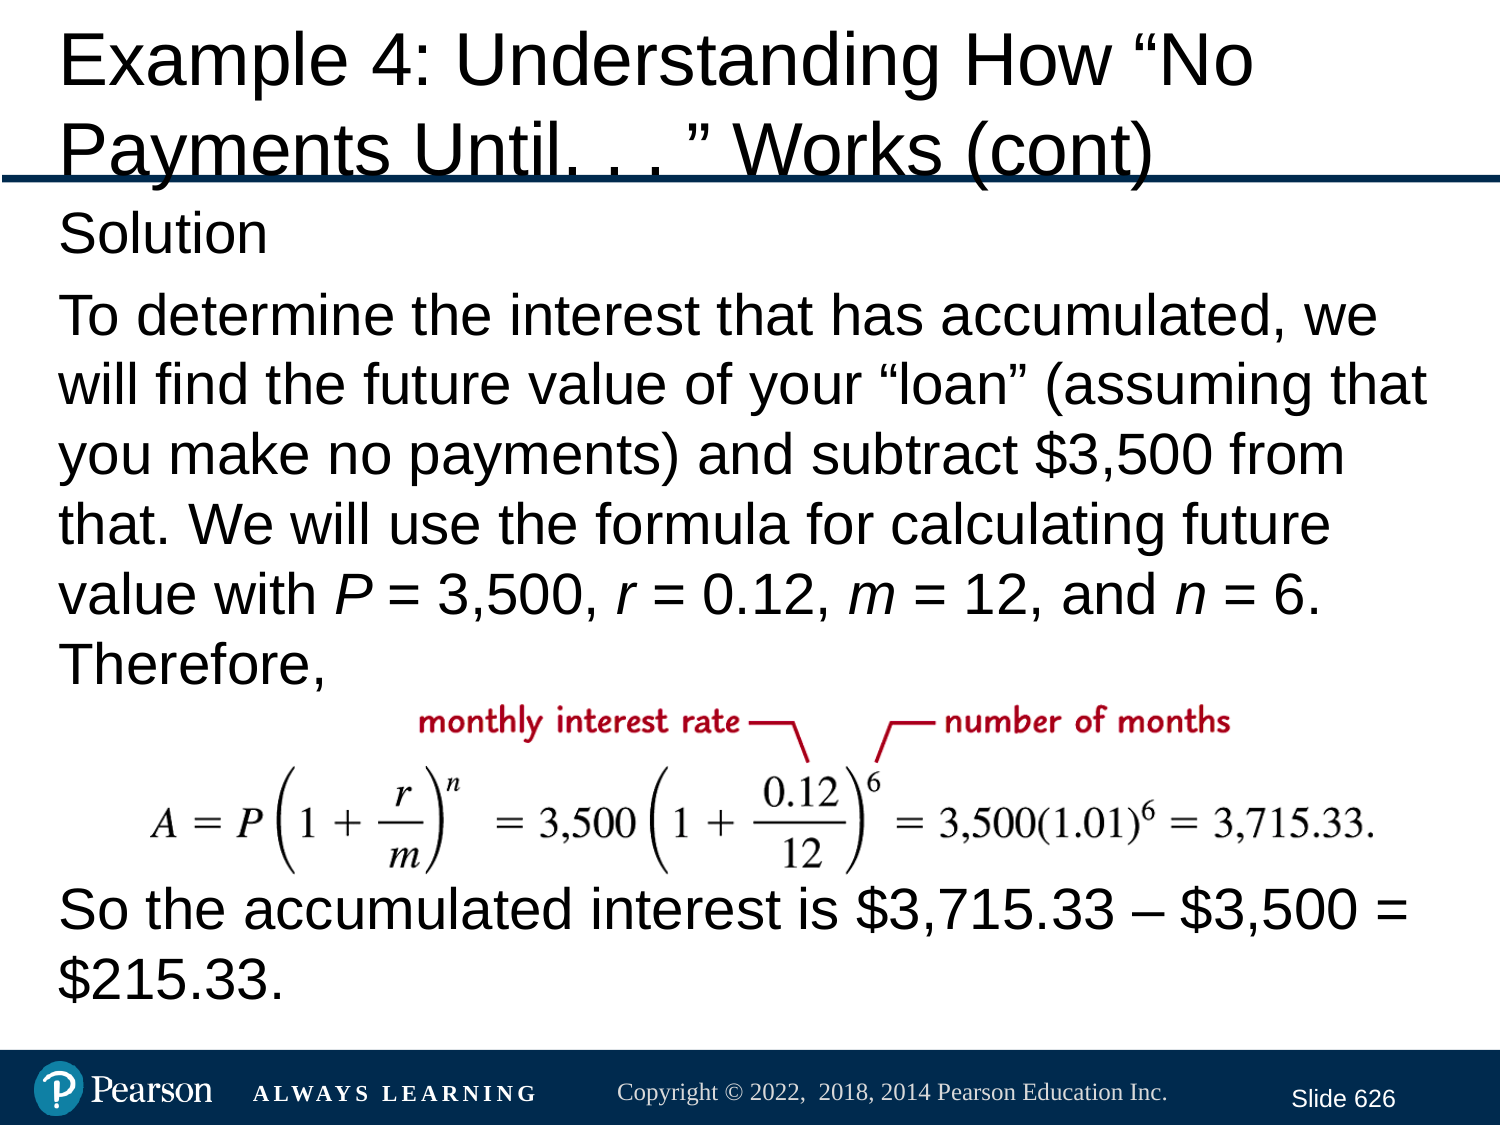

# Example 4: Understanding How “No Payments Until. . . ” Works (cont)
Solution
To determine the interest that has accumulated, we will find the future value of your “loan” (assuming that you make no payments) and subtract $3,500 from that. We will use the formula for calculating future value with P = 3,500, r = 0.12, m = 12, and n = 6. Therefore,
So the accumulated interest is $3,715.33 – $3,500 = $215.33.